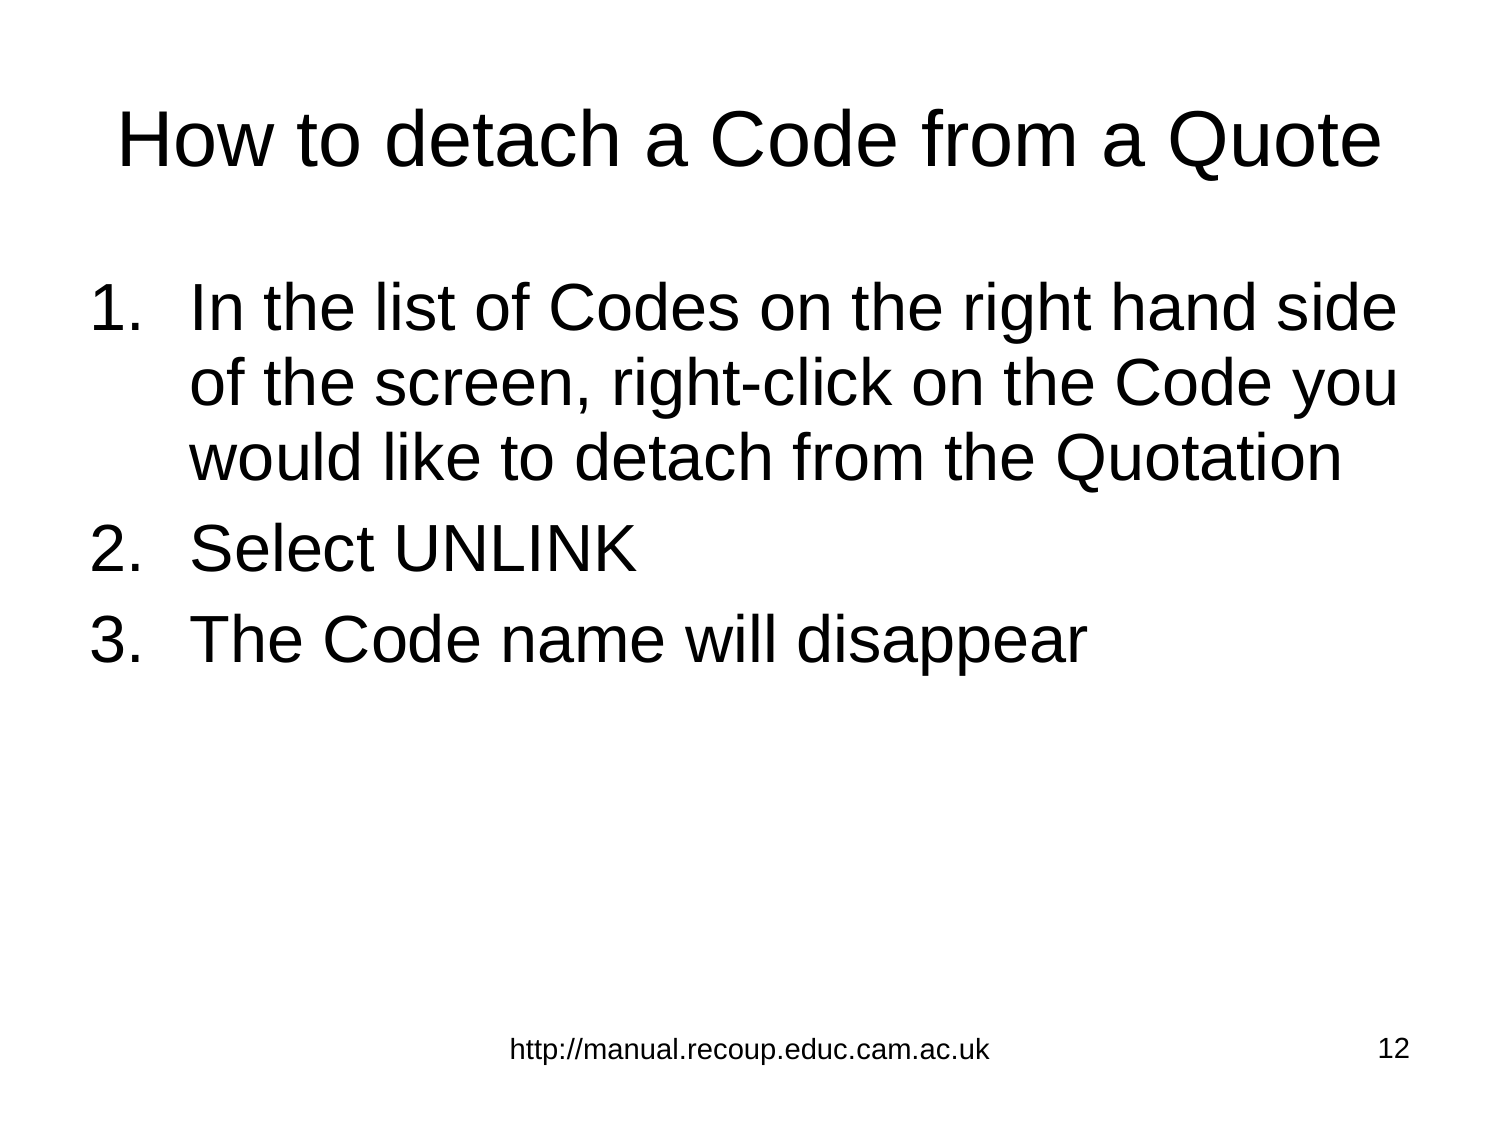

# How to detach a Code from a Quote
In the list of Codes on the right hand side of the screen, right-click on the Code you would like to detach from the Quotation
Select UNLINK
The Code name will disappear
12
http://manual.recoup.educ.cam.ac.uk